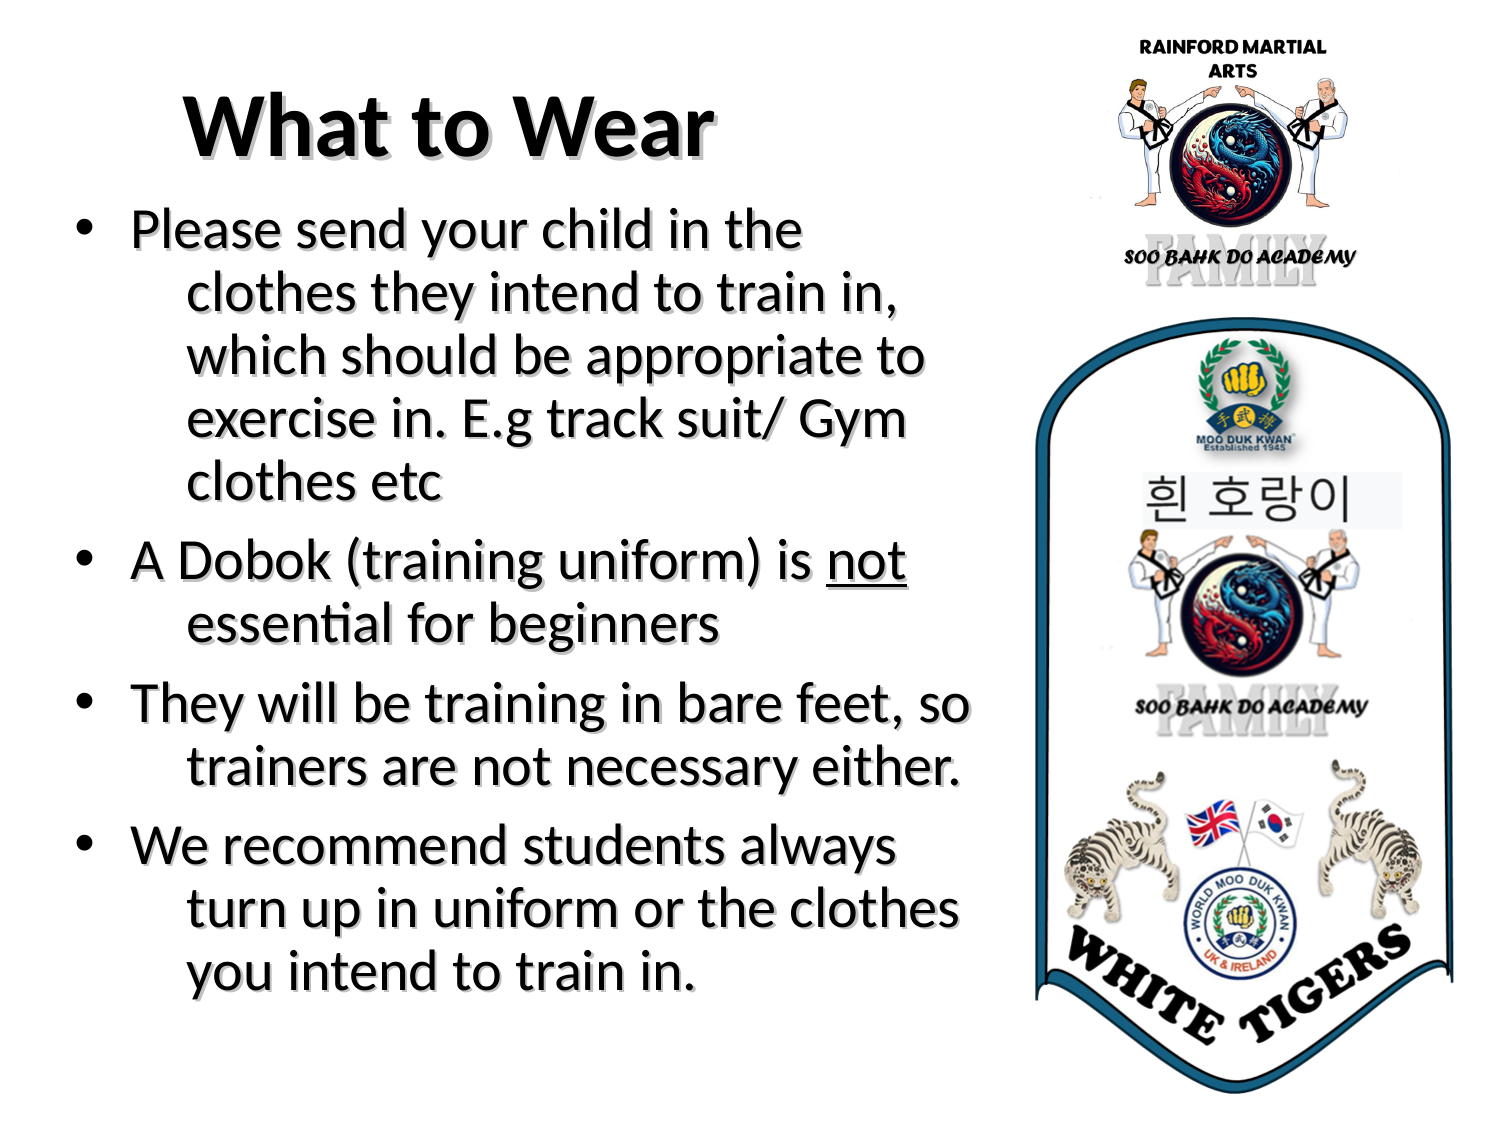

# What to Wear
Please send your child in the clothes they intend to train in, which should be appropriate to exercise in. E.g track suit/ Gym clothes etc
A Dobok (training uniform) is not essential for beginners
They will be training in bare feet, so trainers are not necessary either.
We recommend students always turn up in uniform or the clothes you intend to train in.